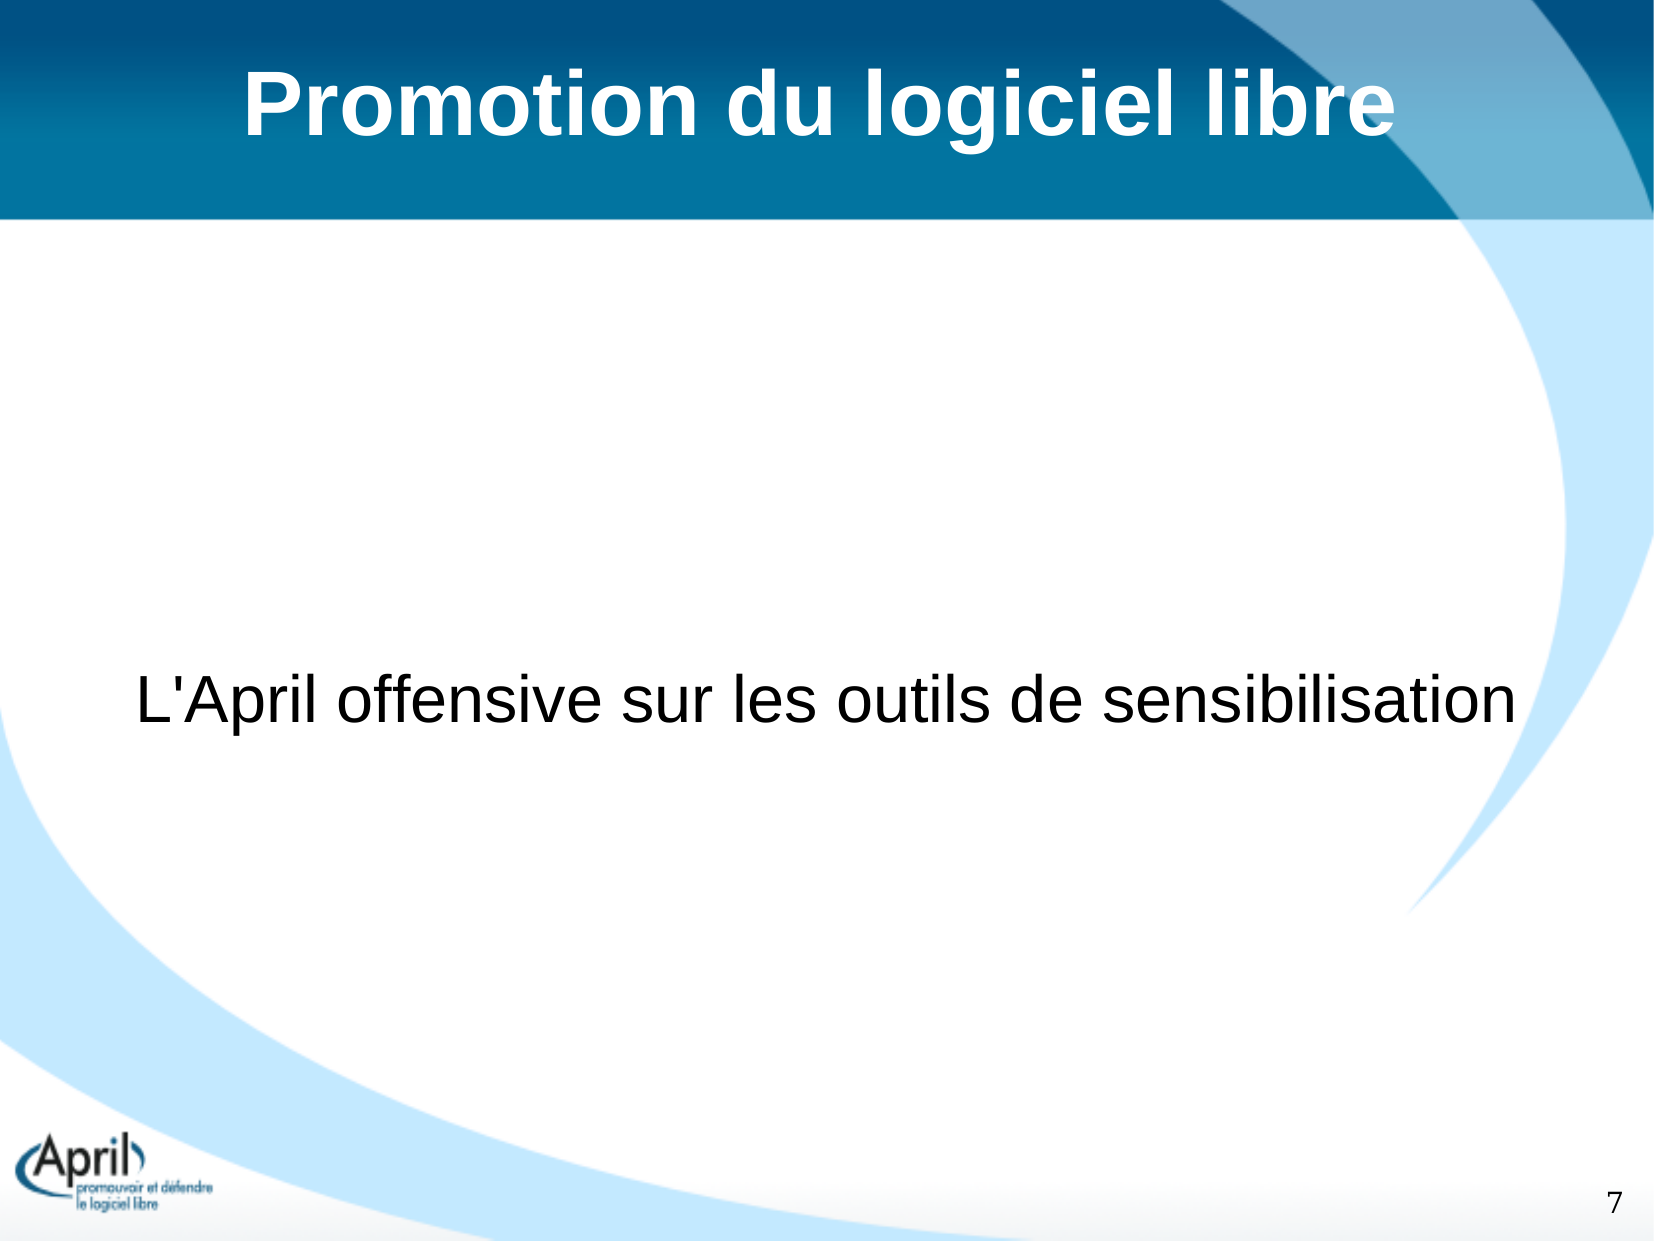

Promotion du logiciel libre
# L'April offensive sur les outils de sensibilisation
7